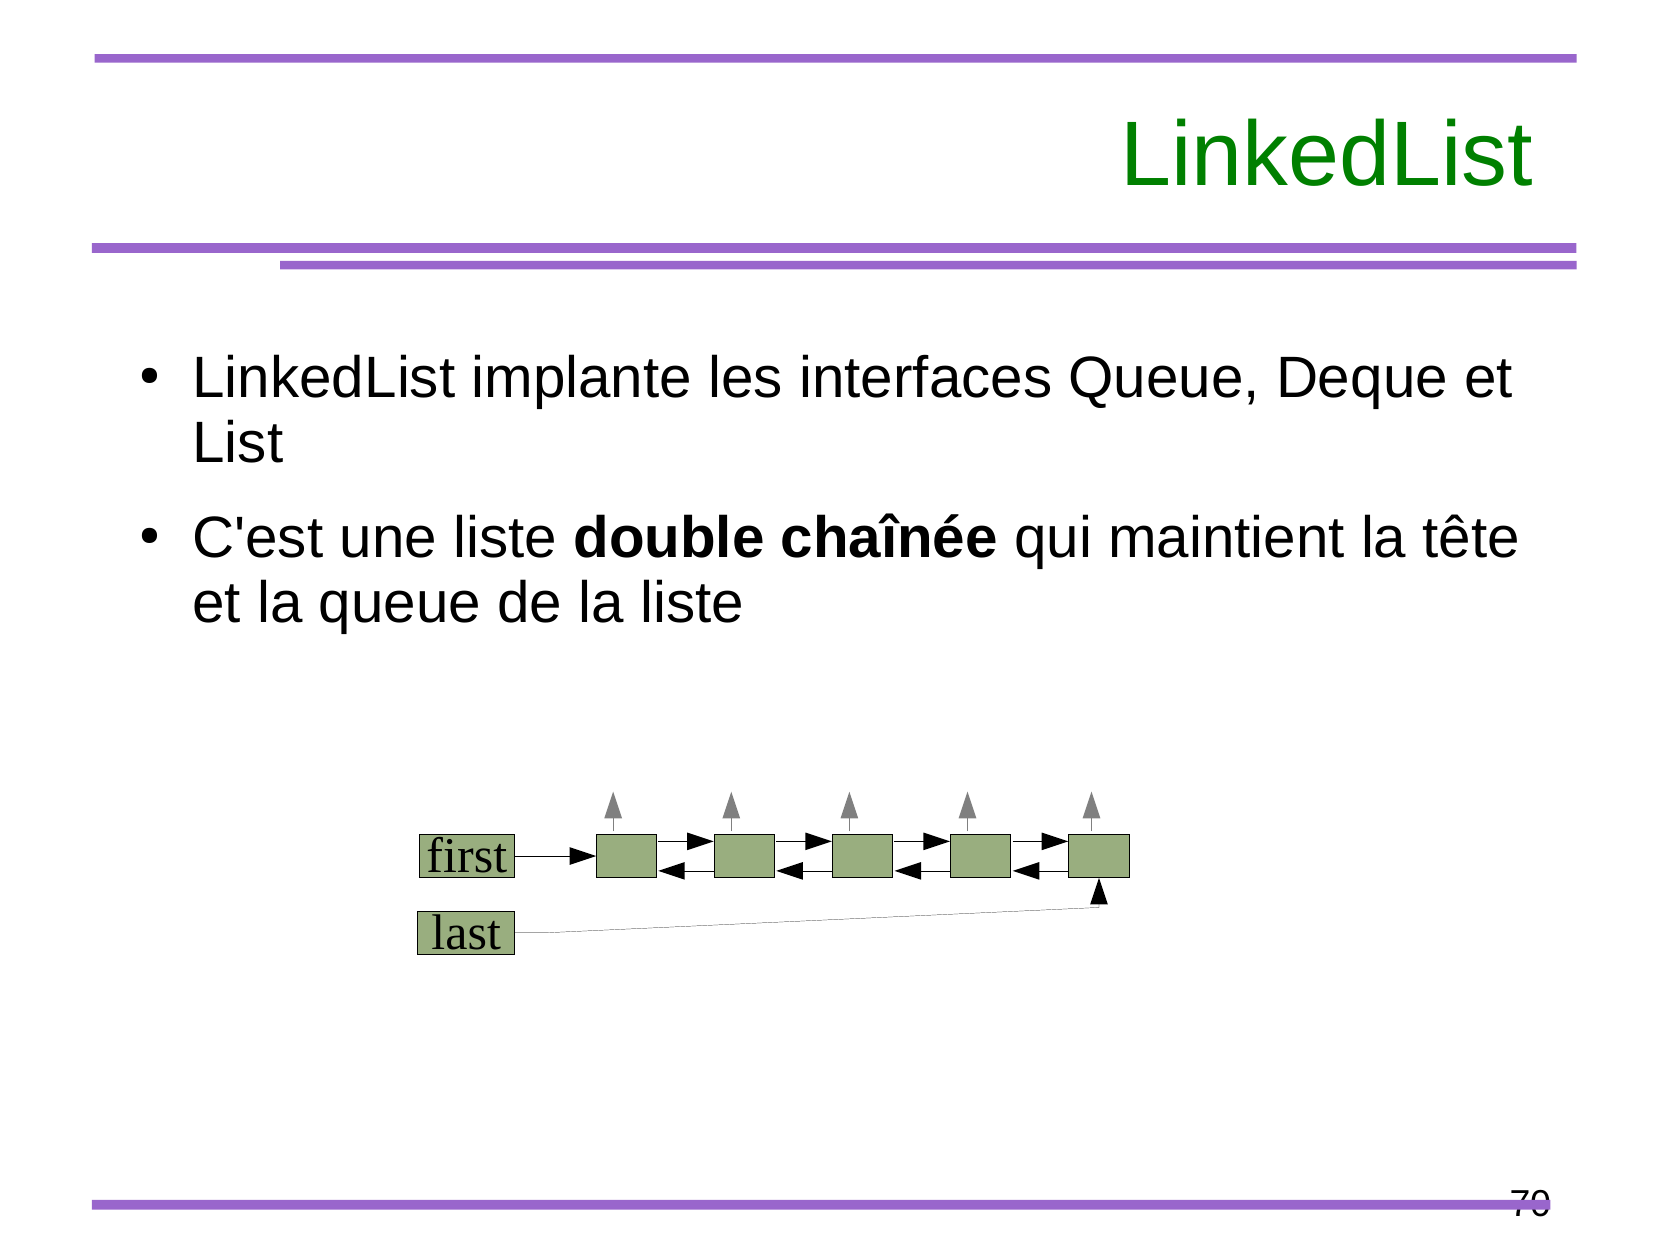

# LinkedList
LinkedList implante les interfaces Queue, Deque et List
C'est une liste double chaînée qui maintient la tête et la queue de la liste
first
last